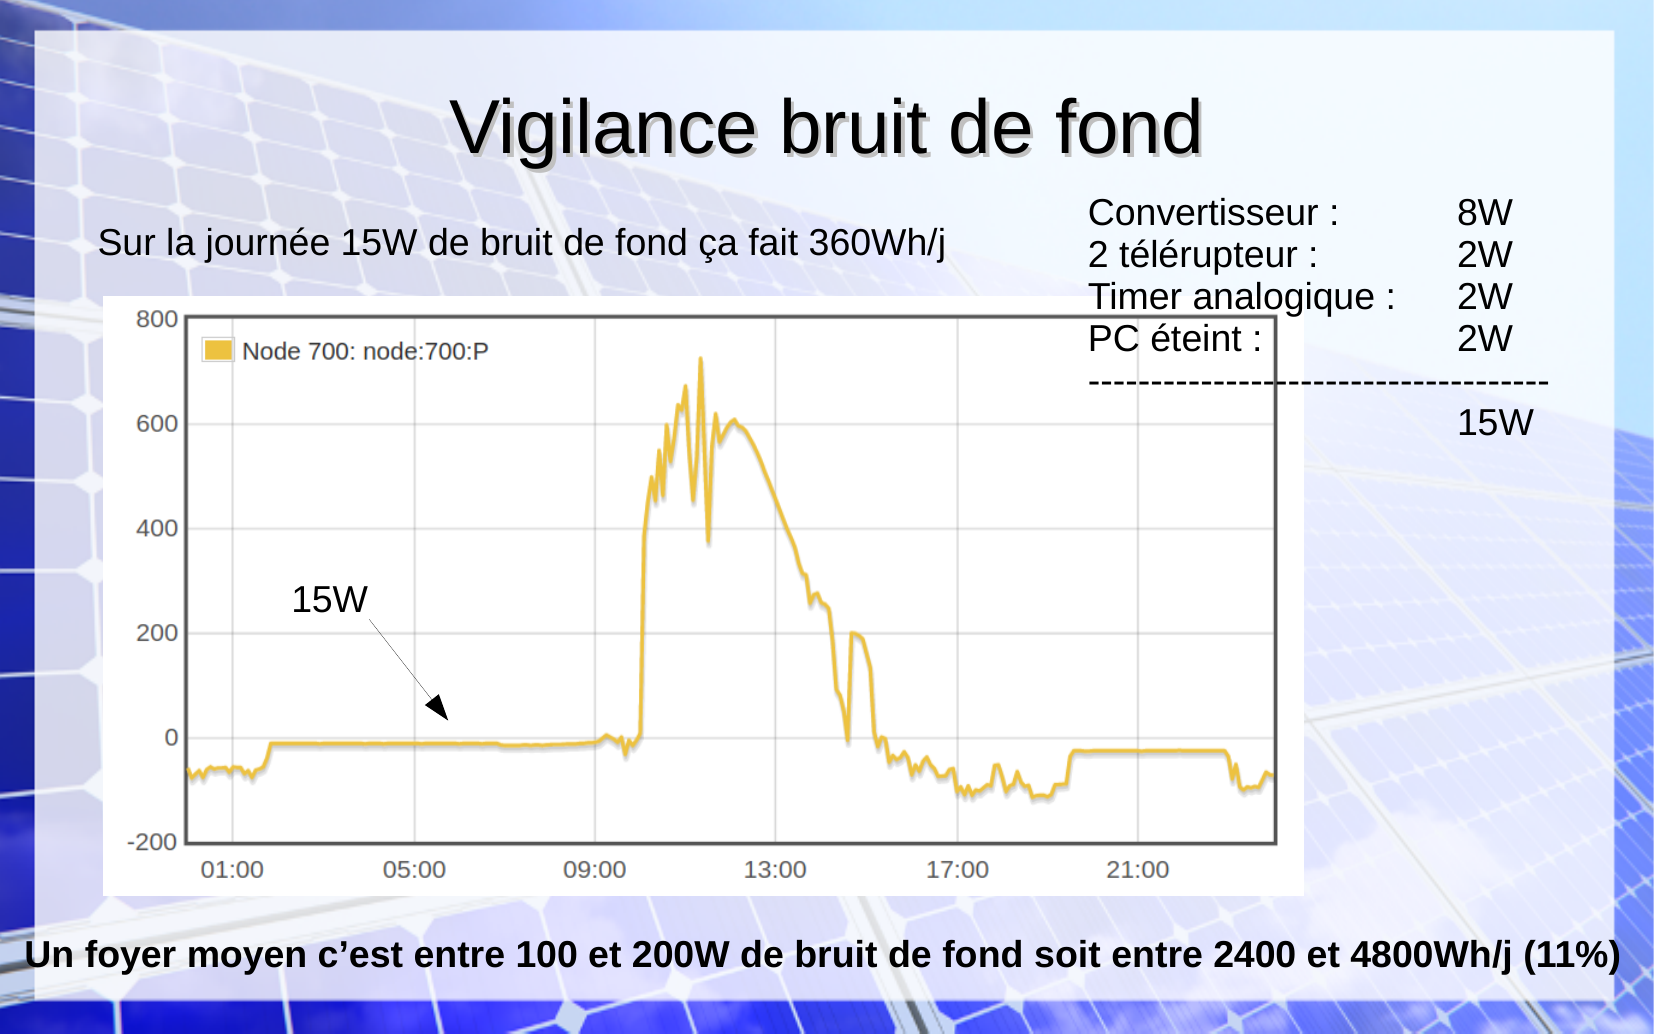

# Vigilance bruit de fond
Convertisseur : 		8W
2 télérupteur : 		2W
Timer analogique : 	2W
PC éteint : 			2W
-------------------------------------
					15W
Sur la journée 15W de bruit de fond ça fait 360Wh/j
15W
Un foyer moyen c’est entre 100 et 200W de bruit de fond soit entre 2400 et 4800Wh/j (11%)